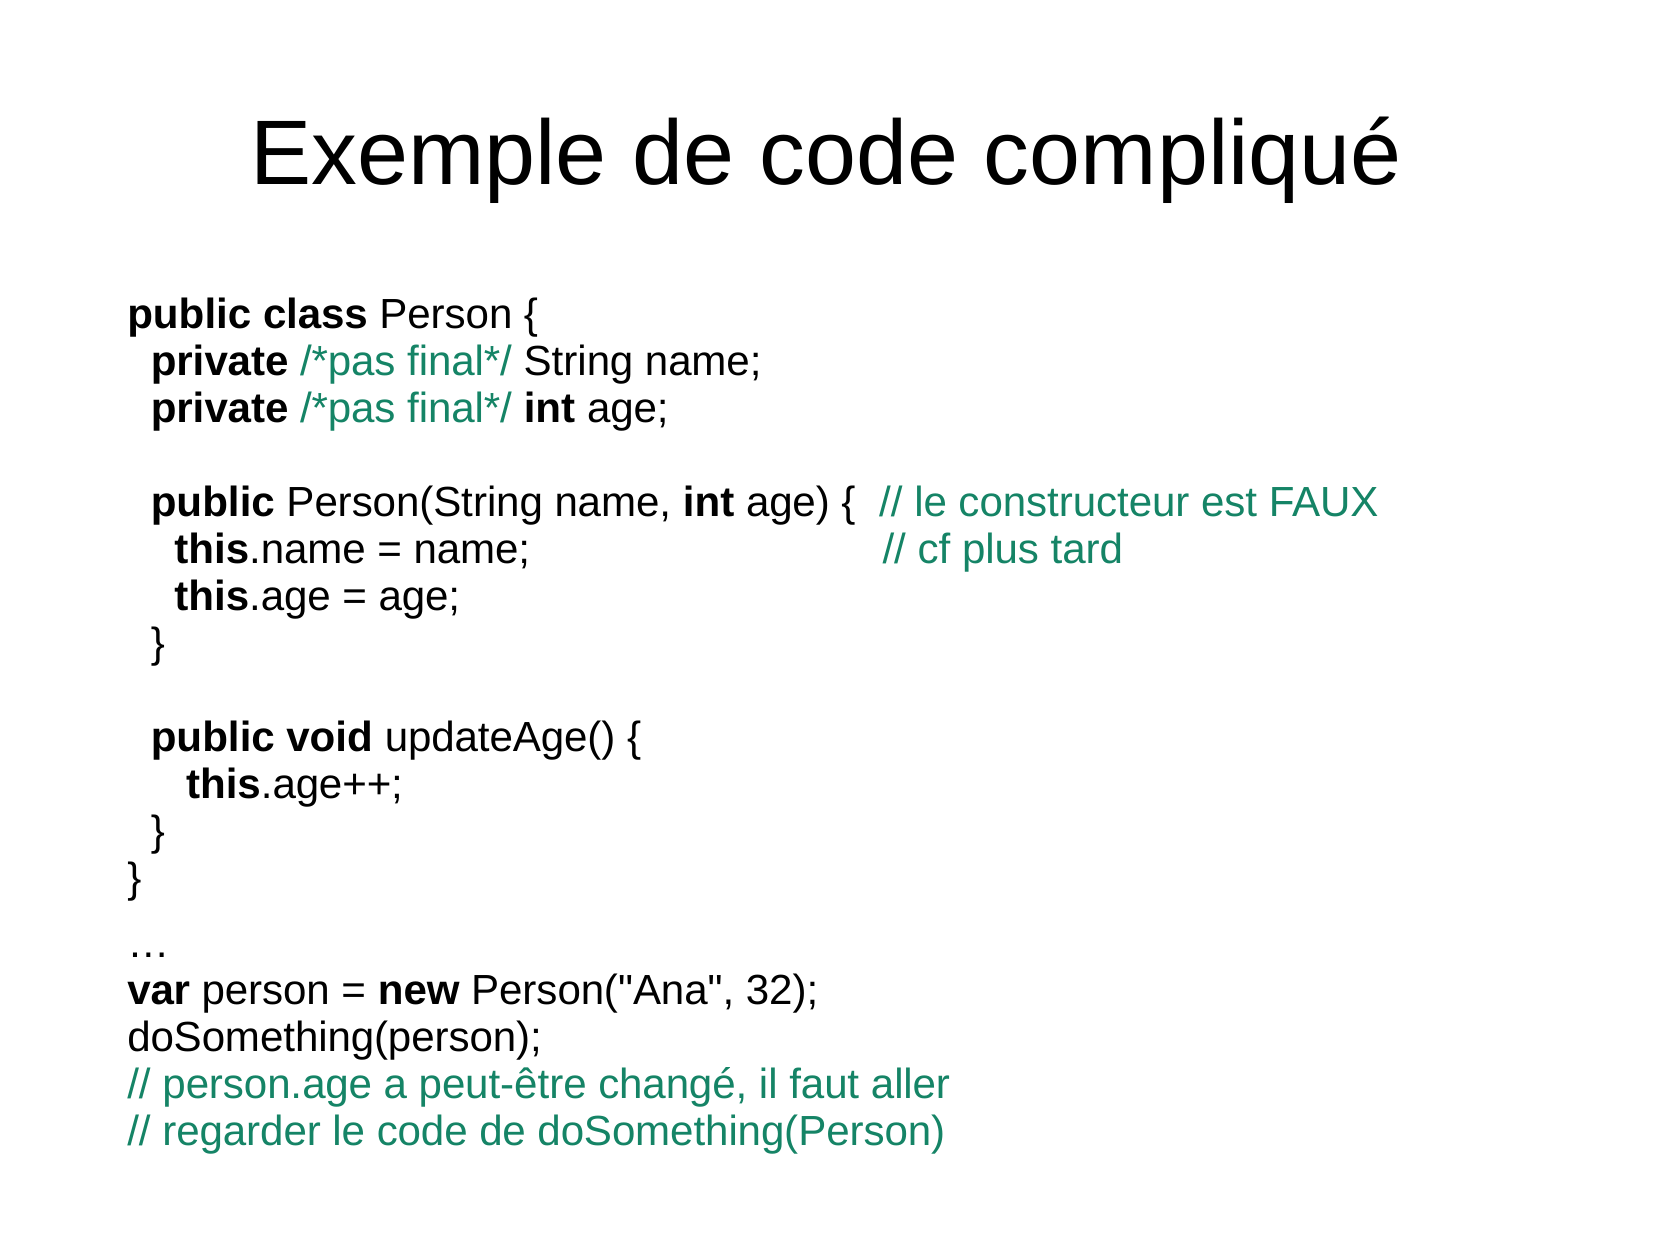

# Exemple de code compliqué
public class Person {
 private /*pas final*/ String name;
 private /*pas final*/ int age;
 public Person(String name, int age) { // le constructeur est FAUX
 this.name = name; // cf plus tard
 this.age = age;
 }
 public void updateAge() {
 this.age++;
 }
}
…
var person = new Person("Ana", 32);
doSomething(person);
// person.age a peut-être changé, il faut aller
// regarder le code de doSomething(Person)